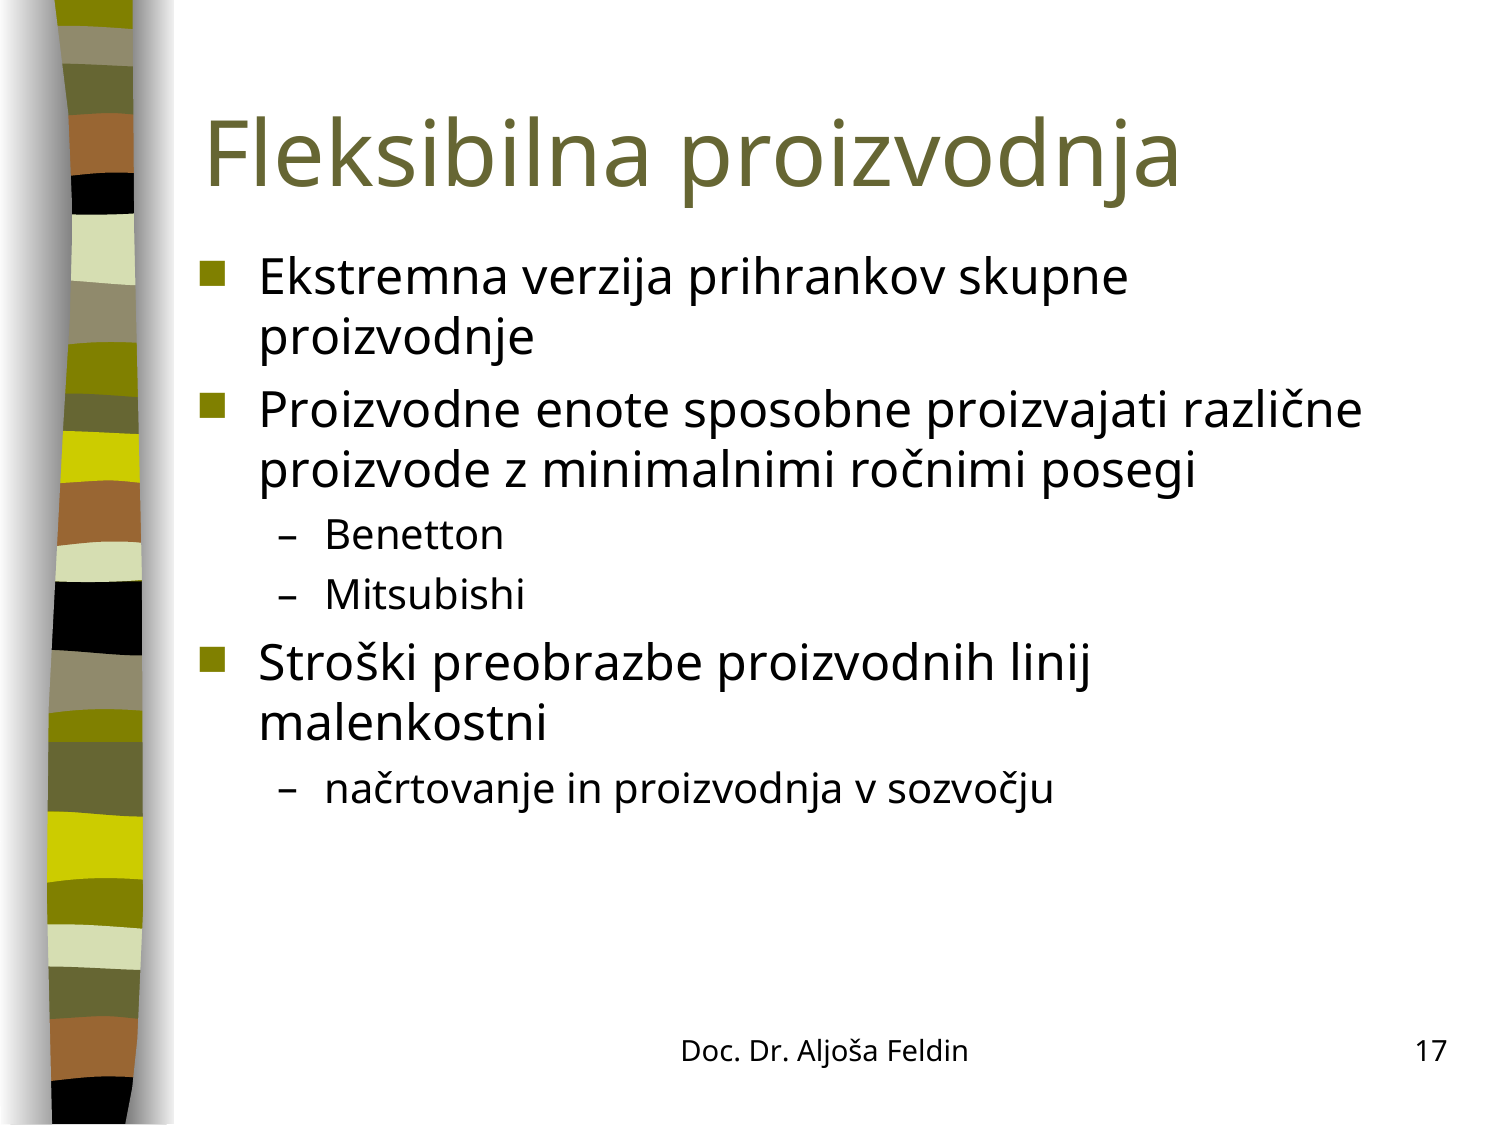

# Fleksibilna proizvodnja
Ekstremna verzija prihrankov skupne proizvodnje
Proizvodne enote sposobne proizvajati različne proizvode z minimalnimi ročnimi posegi
Benetton
Mitsubishi
Stroški preobrazbe proizvodnih linij malenkostni
načrtovanje in proizvodnja v sozvočju
Doc. Dr. Aljoša Feldin